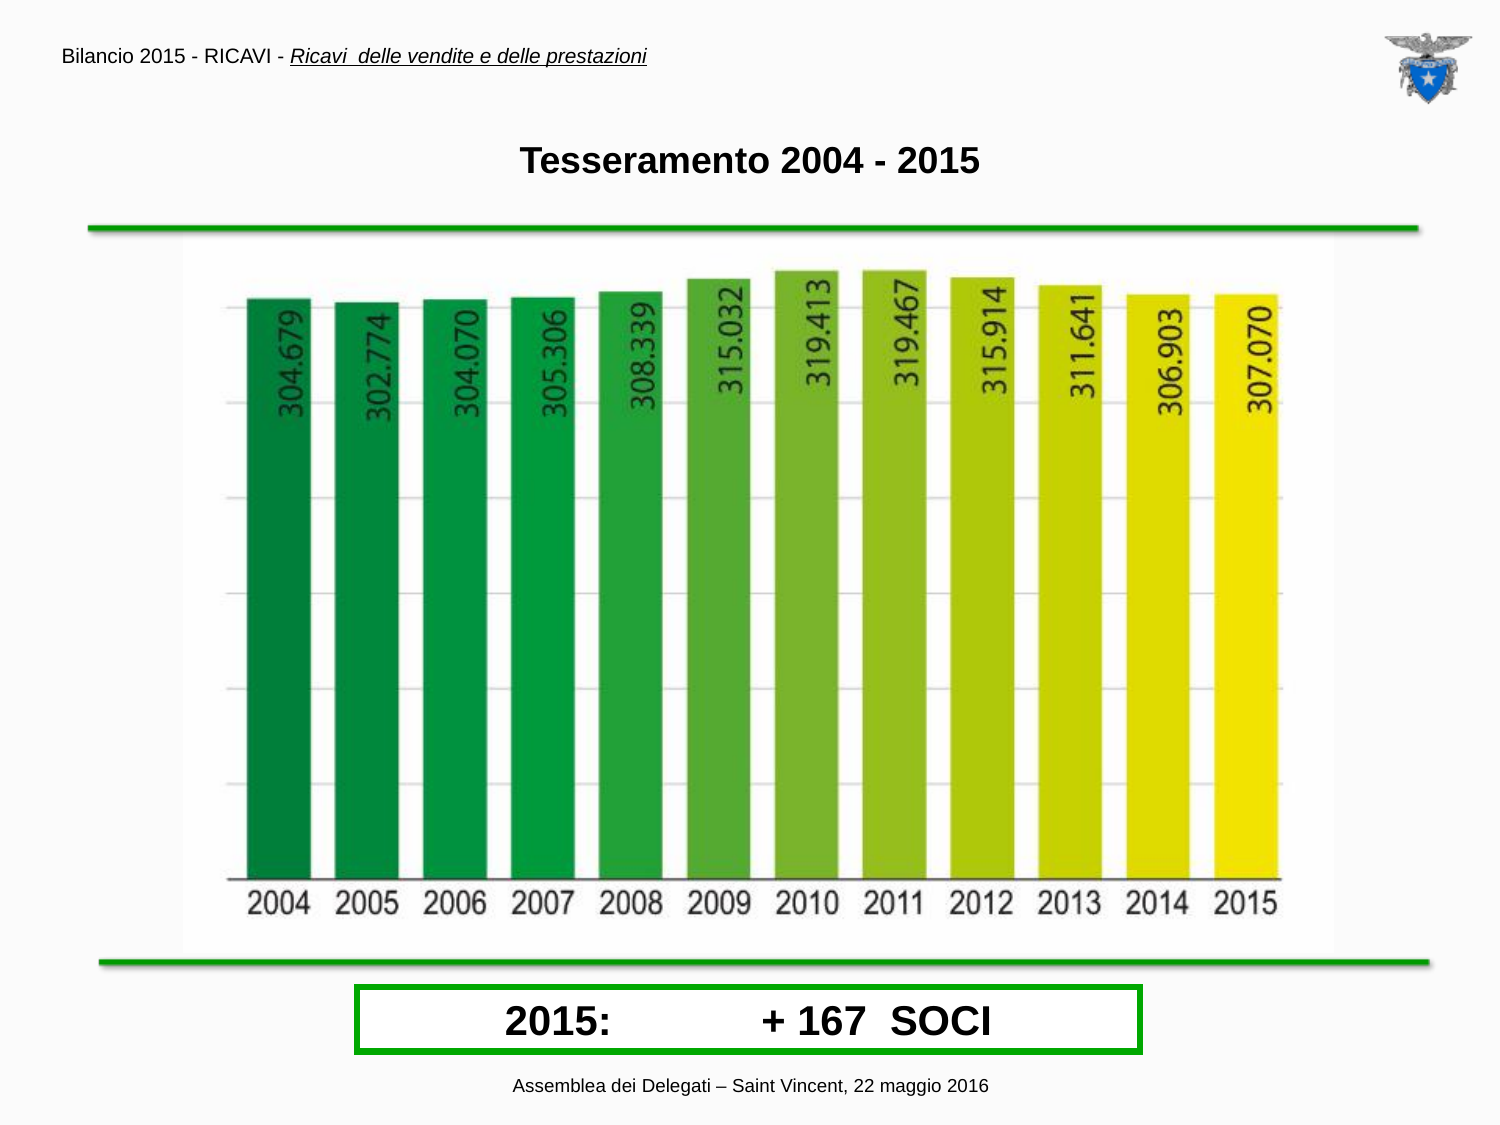

Bilancio 2015 - RICAVI - Ricavi delle vendite e delle prestazioni
Tesseramento 2004 - 2015
2015: + 167 SOCI
Assemblea dei Delegati – Saint Vincent, 22 maggio 2016